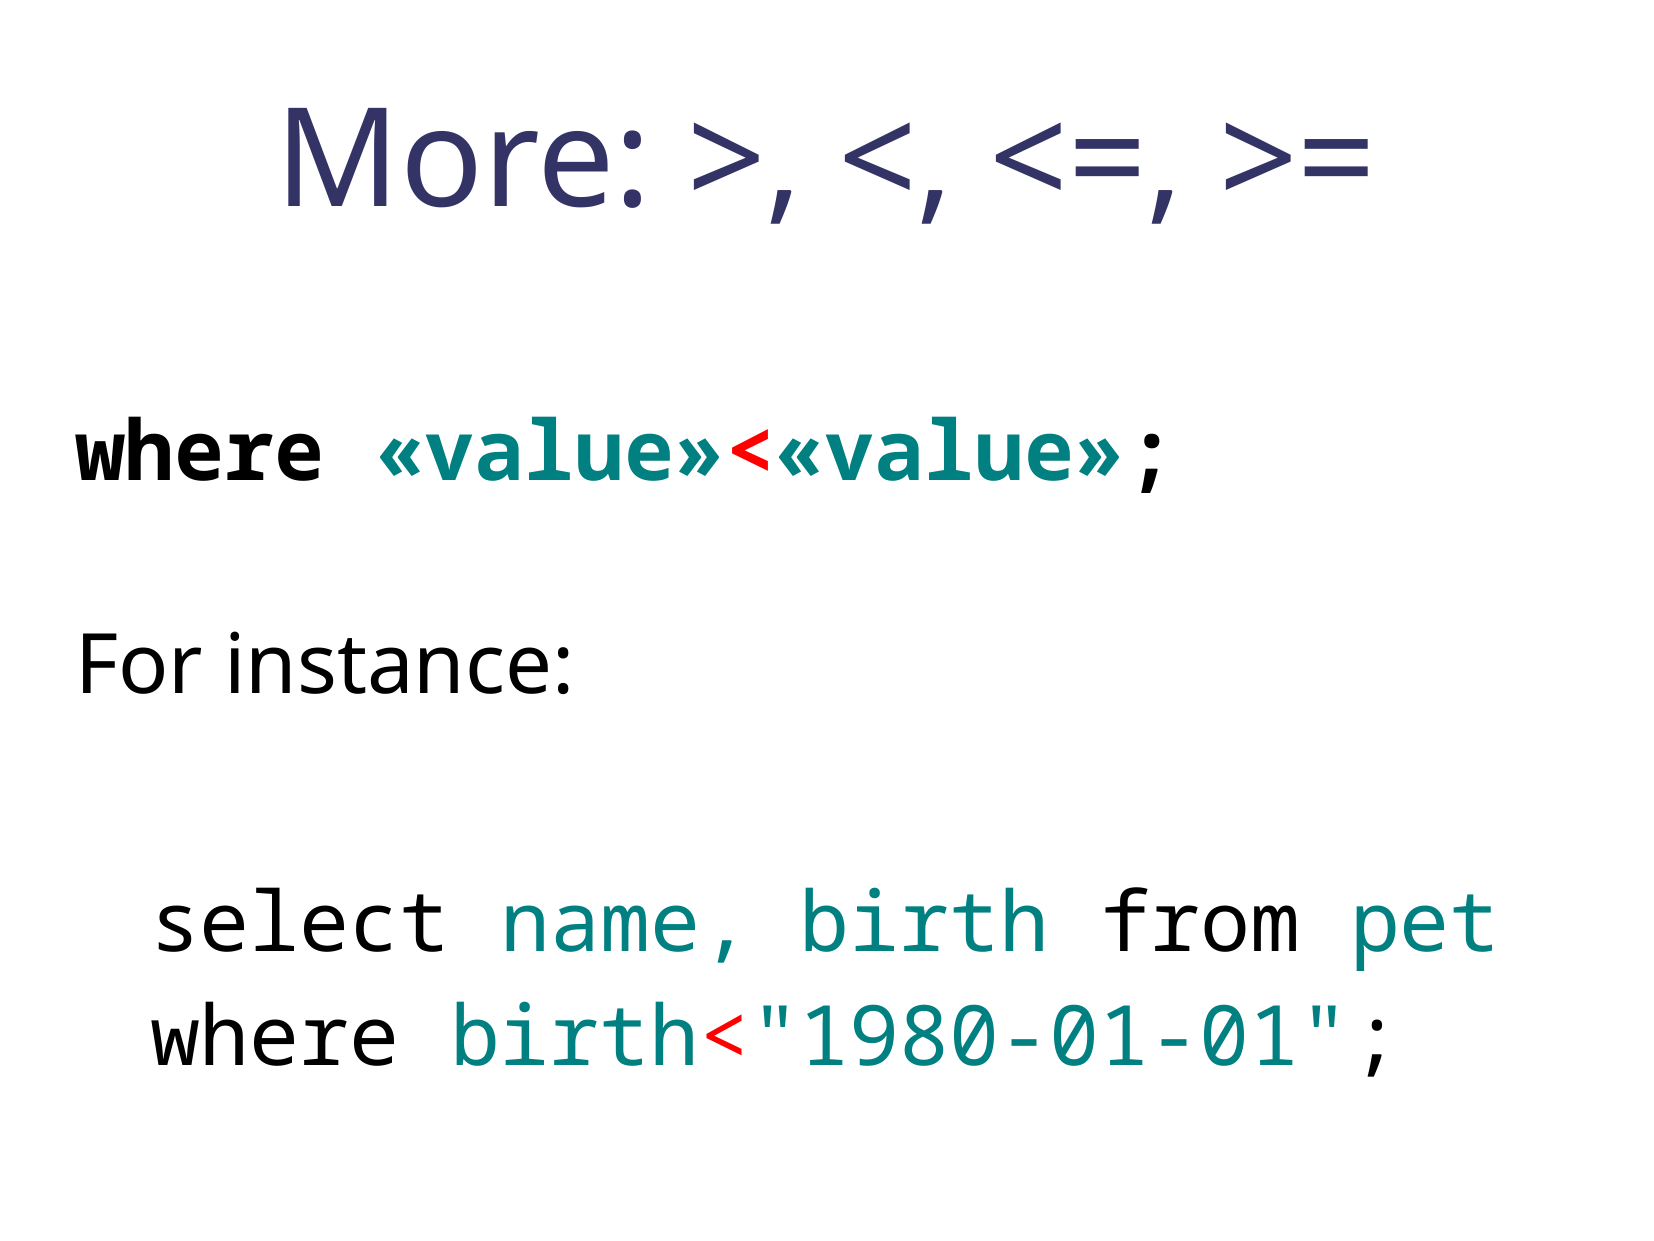

# More: >, <, <=, >=
where «value»<«value»;
For instance:
select name, birth from pet
where birth<"1980-01-01";